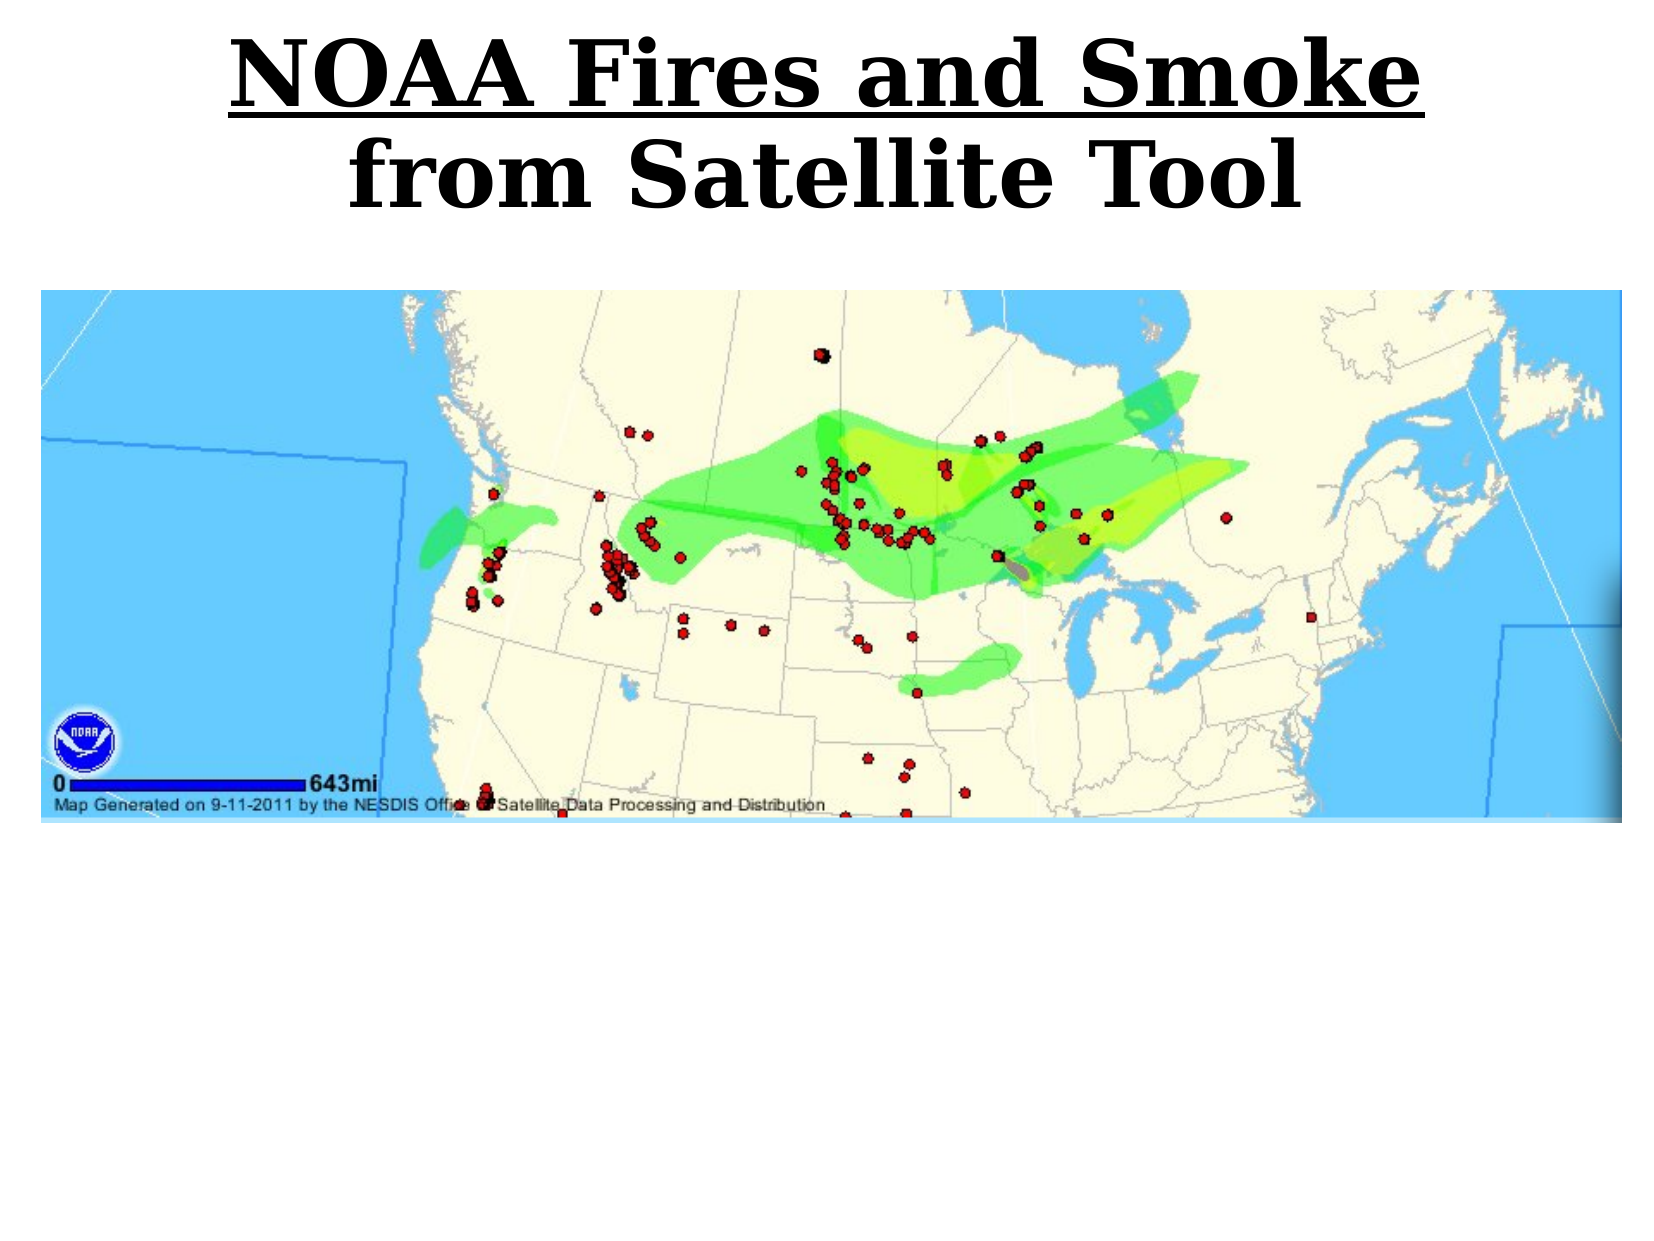

NOAA Fires and Smoke
from Satellite Tool